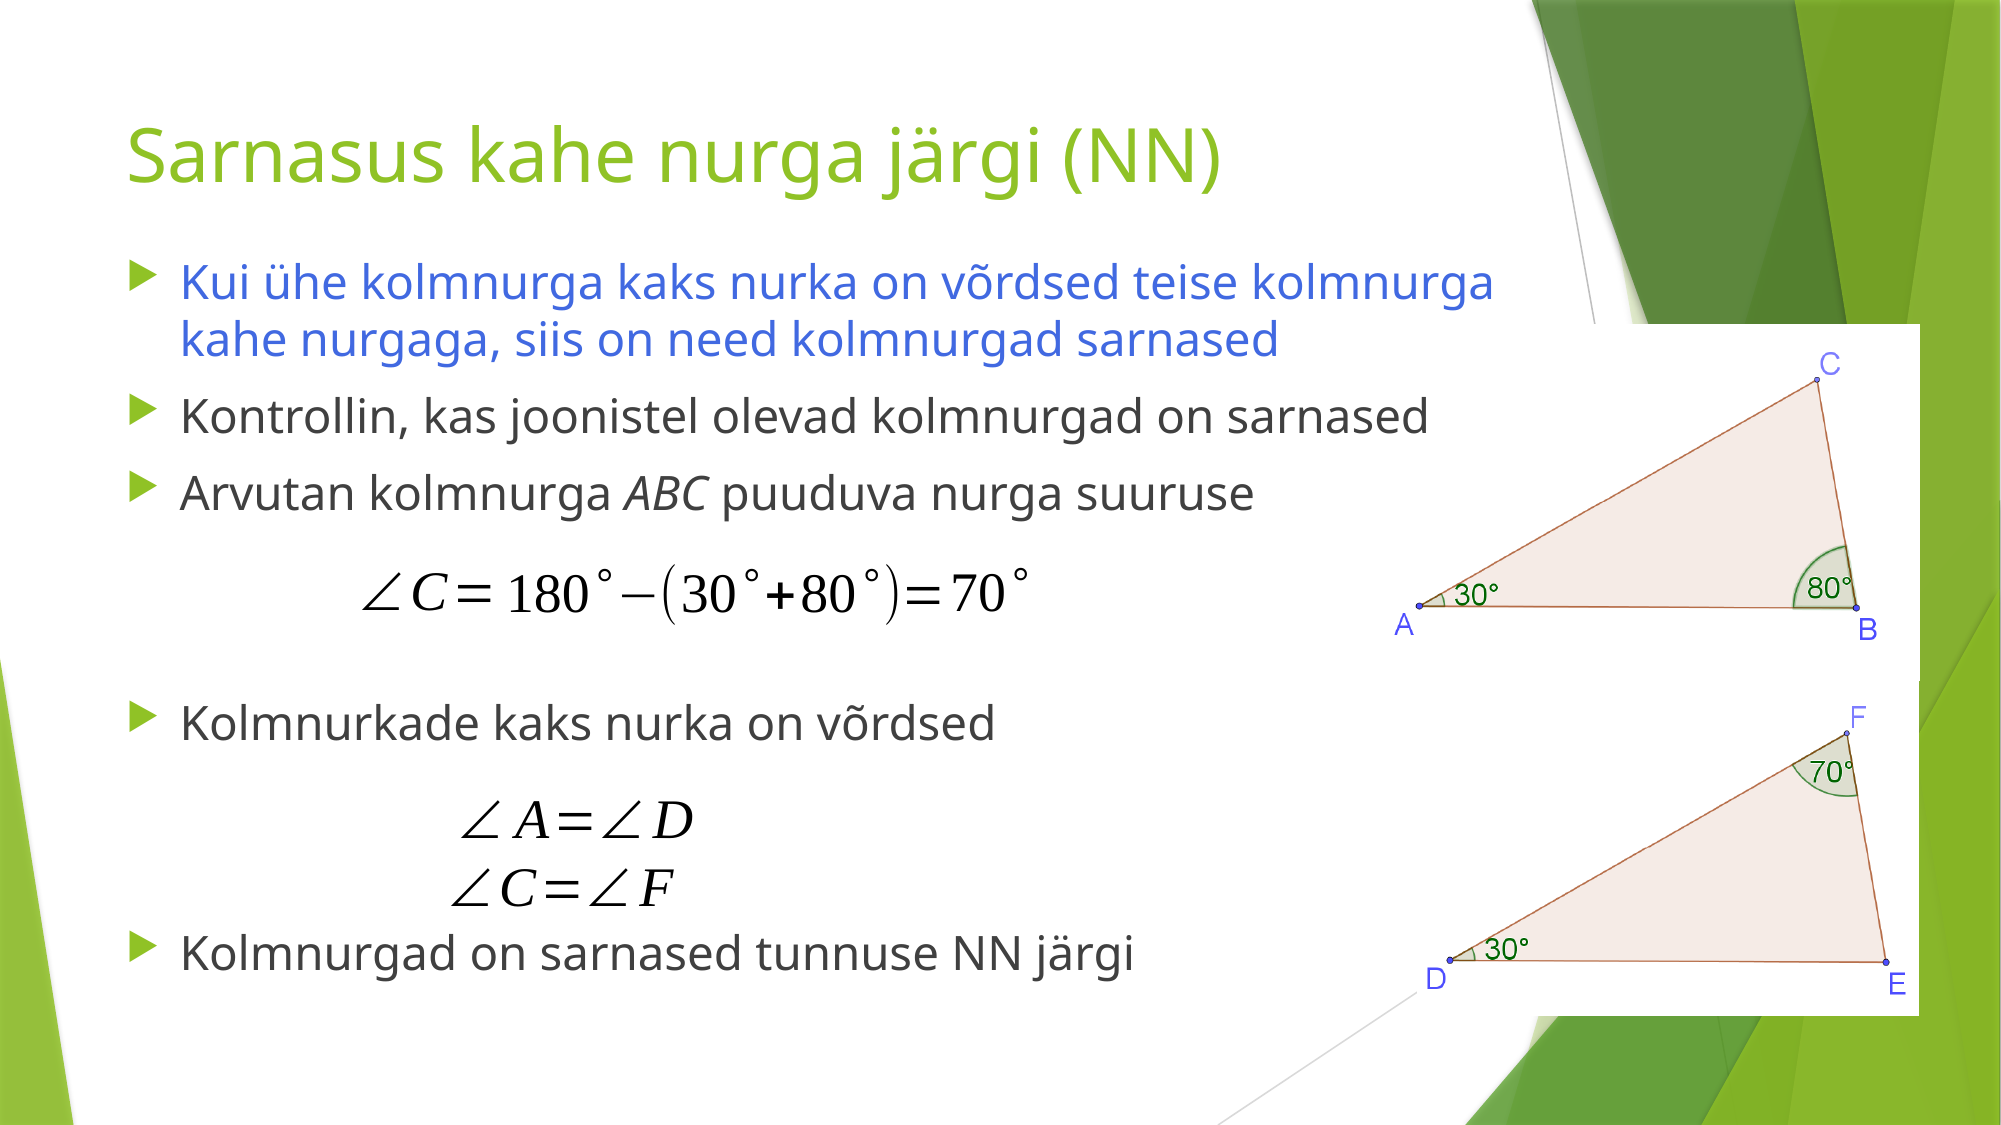

# Sarnasus kahe nurga järgi (NN)
Kui ühe kolmnurga kaks nurka on võrdsed teise kolmnurga kahe nurgaga, siis on need kolmnurgad sarnased
Kontrollin, kas joonistel olevad kolmnurgad on sarnased
Arvutan kolmnurga ABC puuduva nurga suuruse
Kolmnurkade kaks nurka on võrdsed
Kolmnurgad on sarnased tunnuse NN järgi